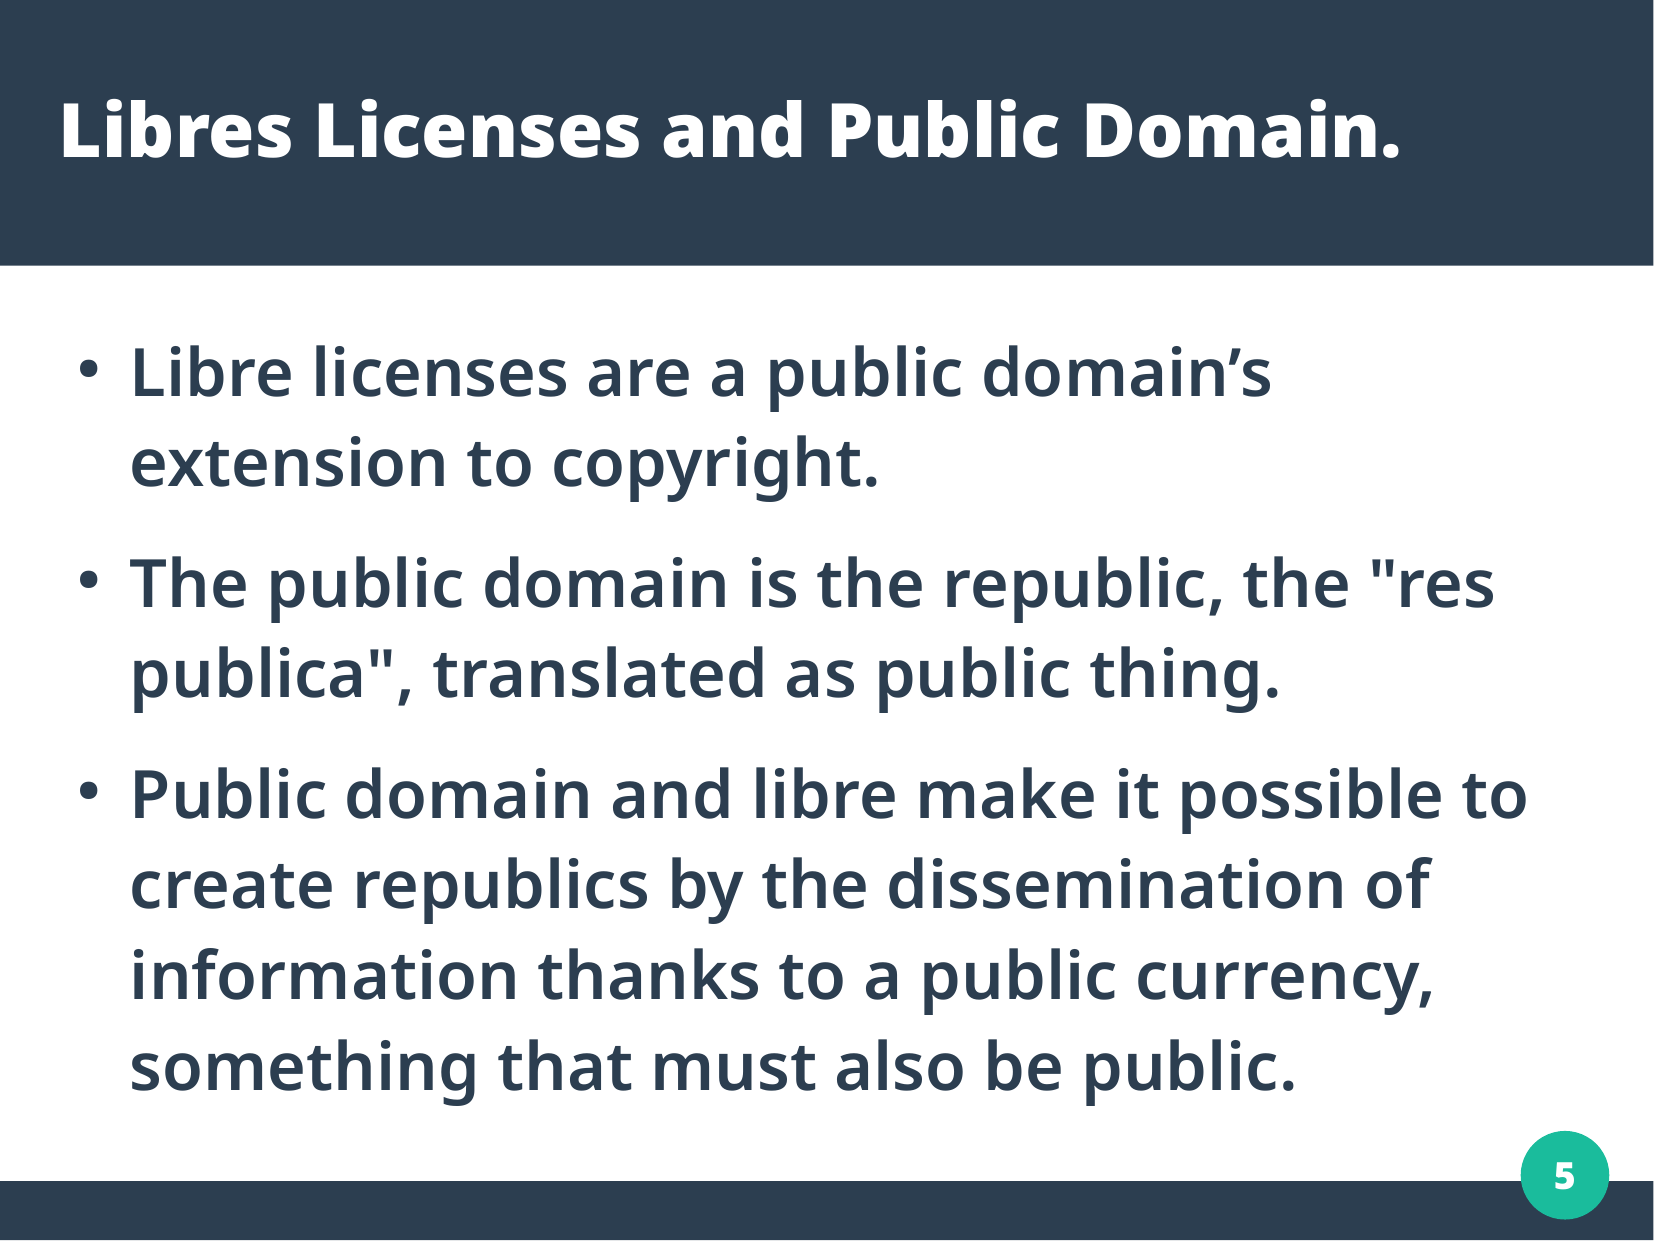

# Libres Licenses and Public Domain.
Libre licenses are a public domain’s extension to copyright.
The public domain is the republic, the "res publica", translated as public thing.
Public domain and libre make it possible to create republics by the dissemination of information thanks to a public currency, something that must also be public.
5